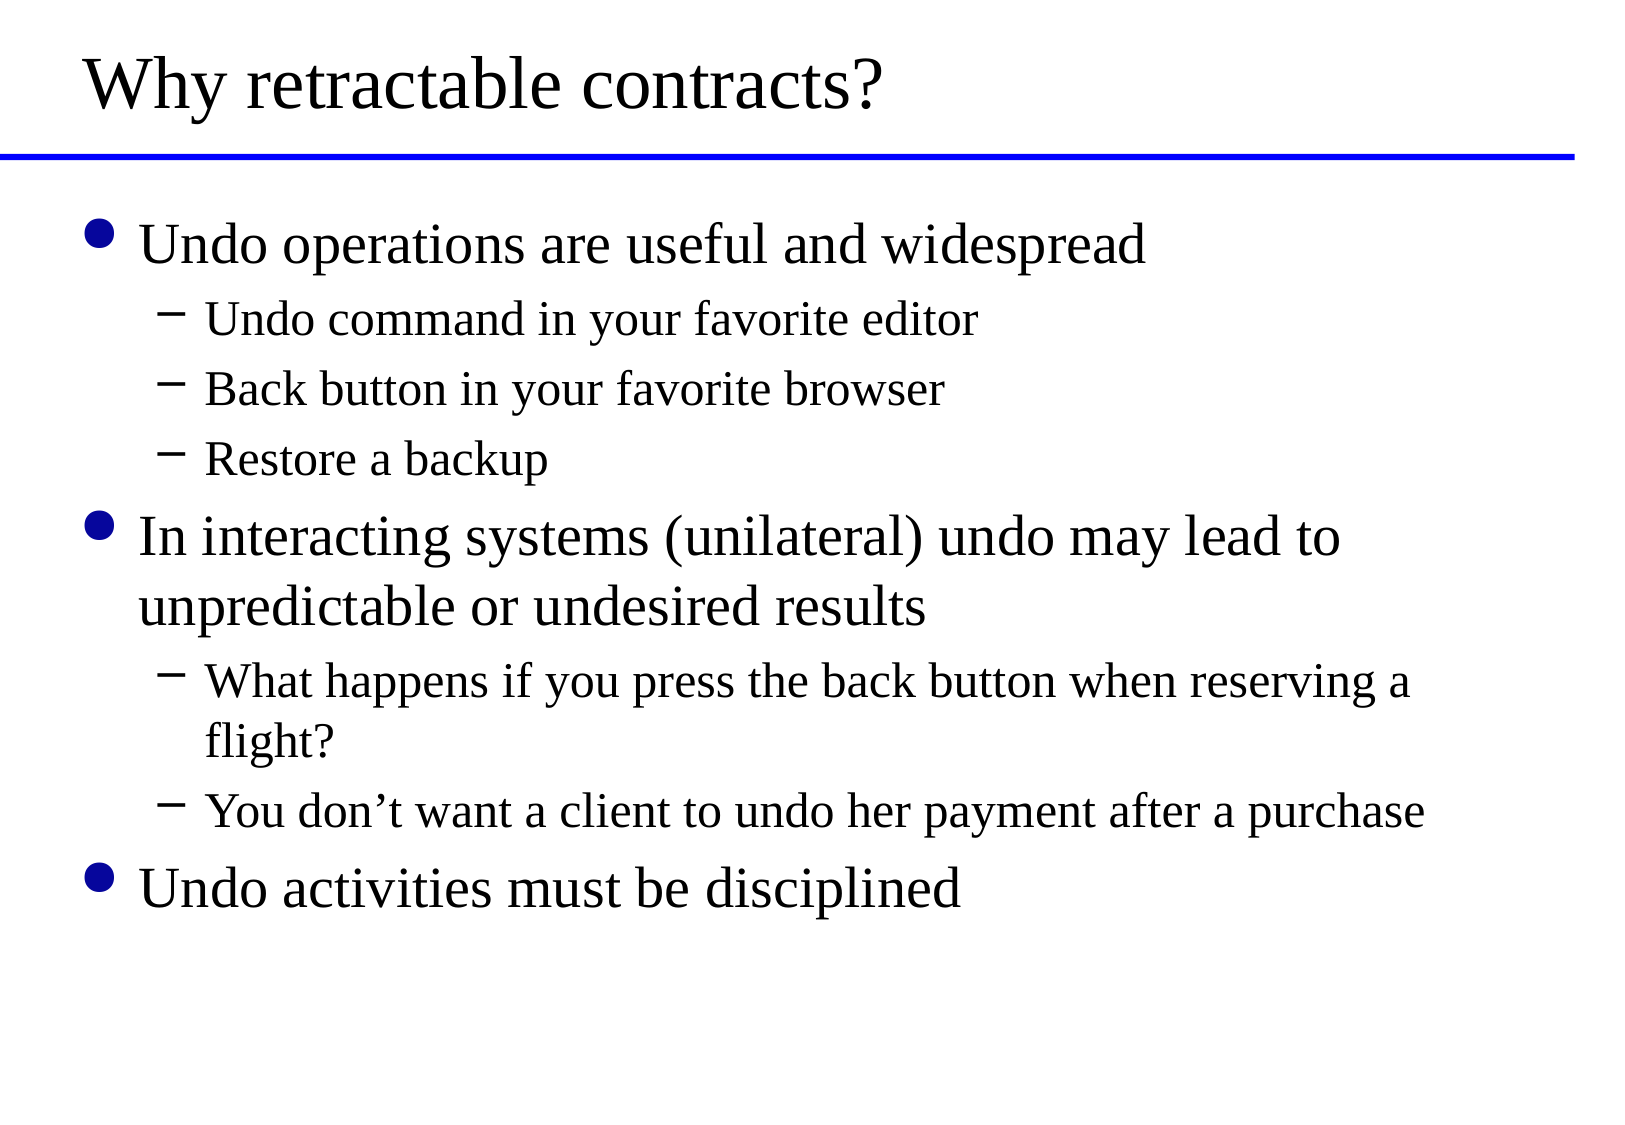

# Why retractable contracts?
Undo operations are useful and widespread
Undo command in your favorite editor
Back button in your favorite browser
Restore a backup
In interacting systems (unilateral) undo may lead to unpredictable or undesired results
What happens if you press the back button when reserving a flight?
You don’t want a client to undo her payment after a purchase
Undo activities must be disciplined